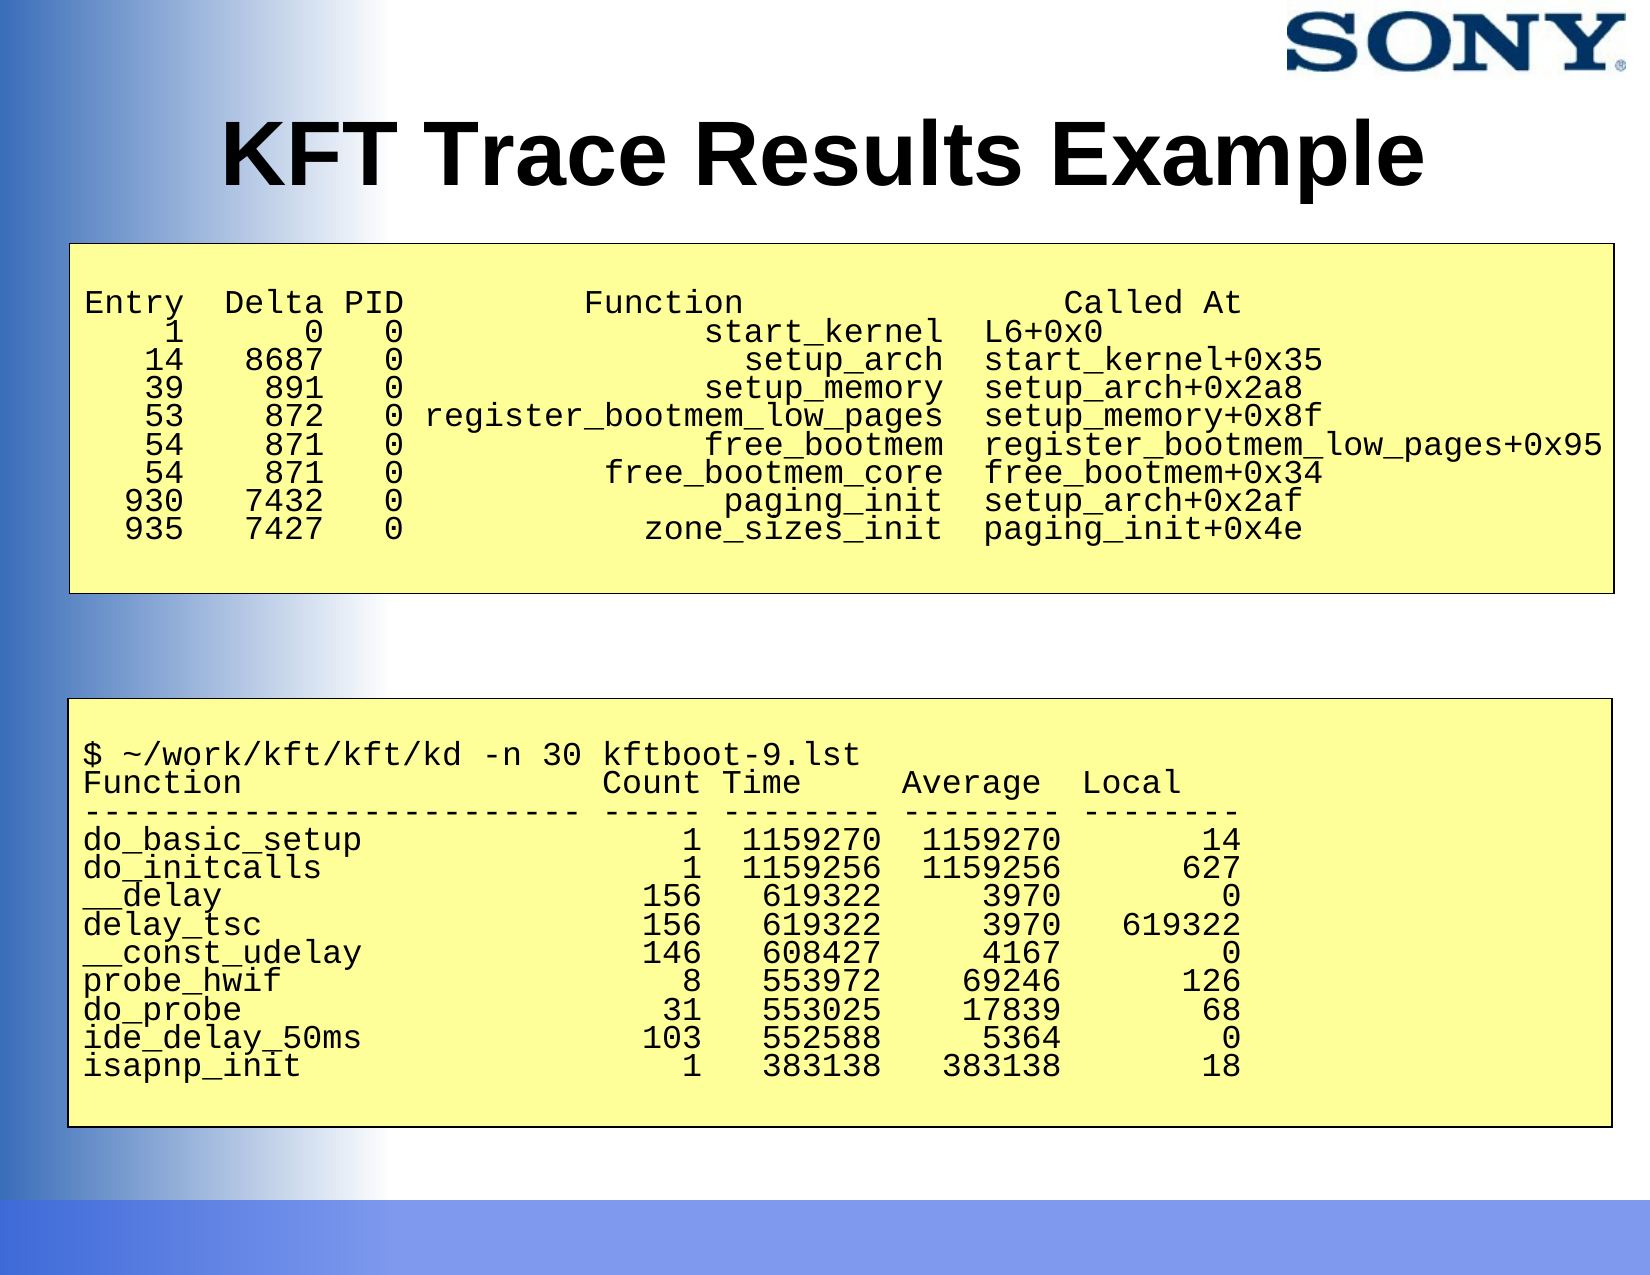

# KFT Trace Results Example
Entry Delta PID Function Called At
 1 0 0 start_kernel L6+0x0
 14 8687 0 setup_arch start_kernel+0x35
 39 891 0 setup_memory setup_arch+0x2a8
 53 872 0 register_bootmem_low_pages setup_memory+0x8f
 54 871 0 free_bootmem register_bootmem_low_pages+0x95
 54 871 0 free_bootmem_core free_bootmem+0x34
 930 7432 0 paging_init setup_arch+0x2af
 935 7427 0 zone_sizes_init paging_init+0x4e
$ ~/work/kft/kft/kd -n 30 kftboot-9.lst
Function Count Time Average Local
------------------------- ----- -------- -------- --------
do_basic_setup 1 1159270 1159270 14
do_initcalls 1 1159256 1159256 627
__delay 156 619322 3970 0
delay_tsc 156 619322 3970 619322
__const_udelay 146 608427 4167 0
probe_hwif 8 553972 69246 126
do_probe 31 553025 17839 68
ide_delay_50ms 103 552588 5364 0
isapnp_init 1 383138 383138 18